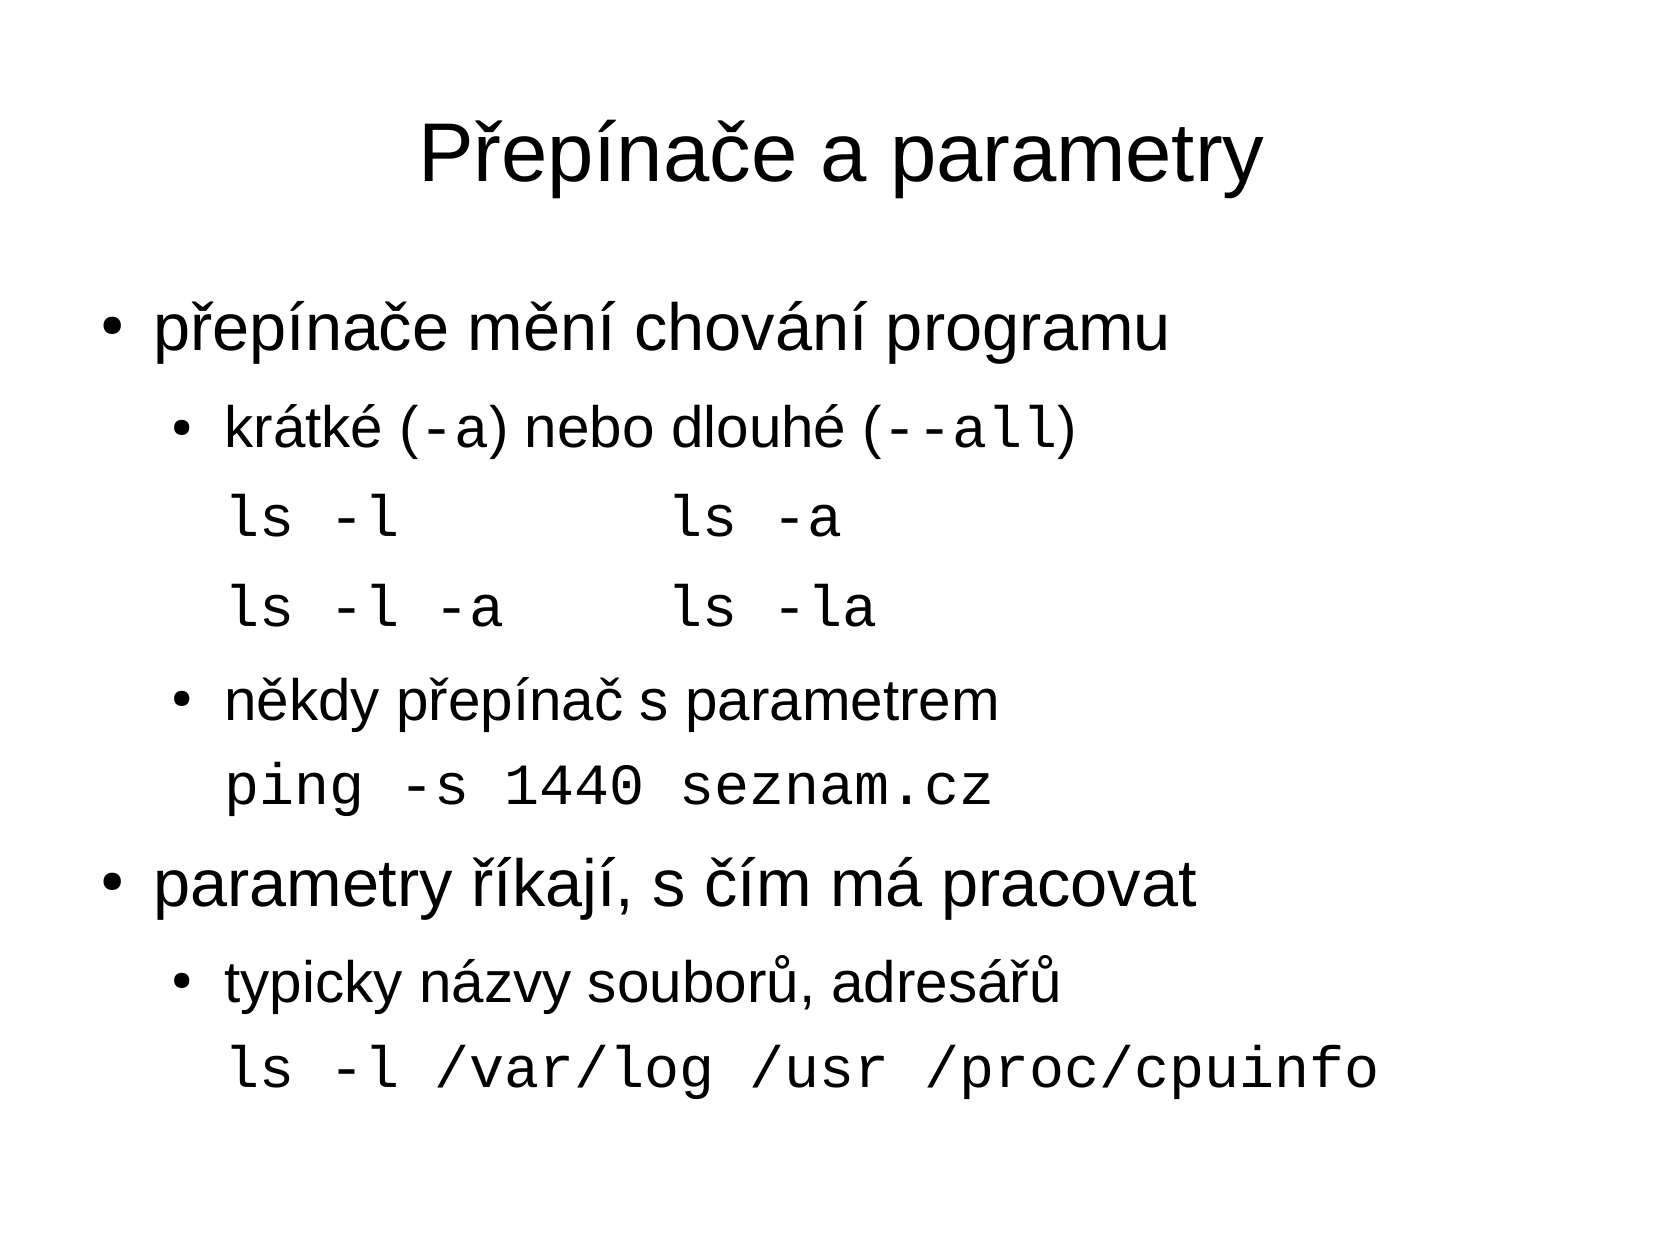

# Přepínače a parametry
přepínače mění chování programu
krátké (-a) nebo dlouhé (--all)
ls -l				ls -a
ls -l -a			ls -la
někdy přepínač s parametrem
ping -s 1440 seznam.cz
parametry říkají, s čím má pracovat
typicky názvy souborů, adresářů
ls -l /var/log /usr /proc/cpuinfo